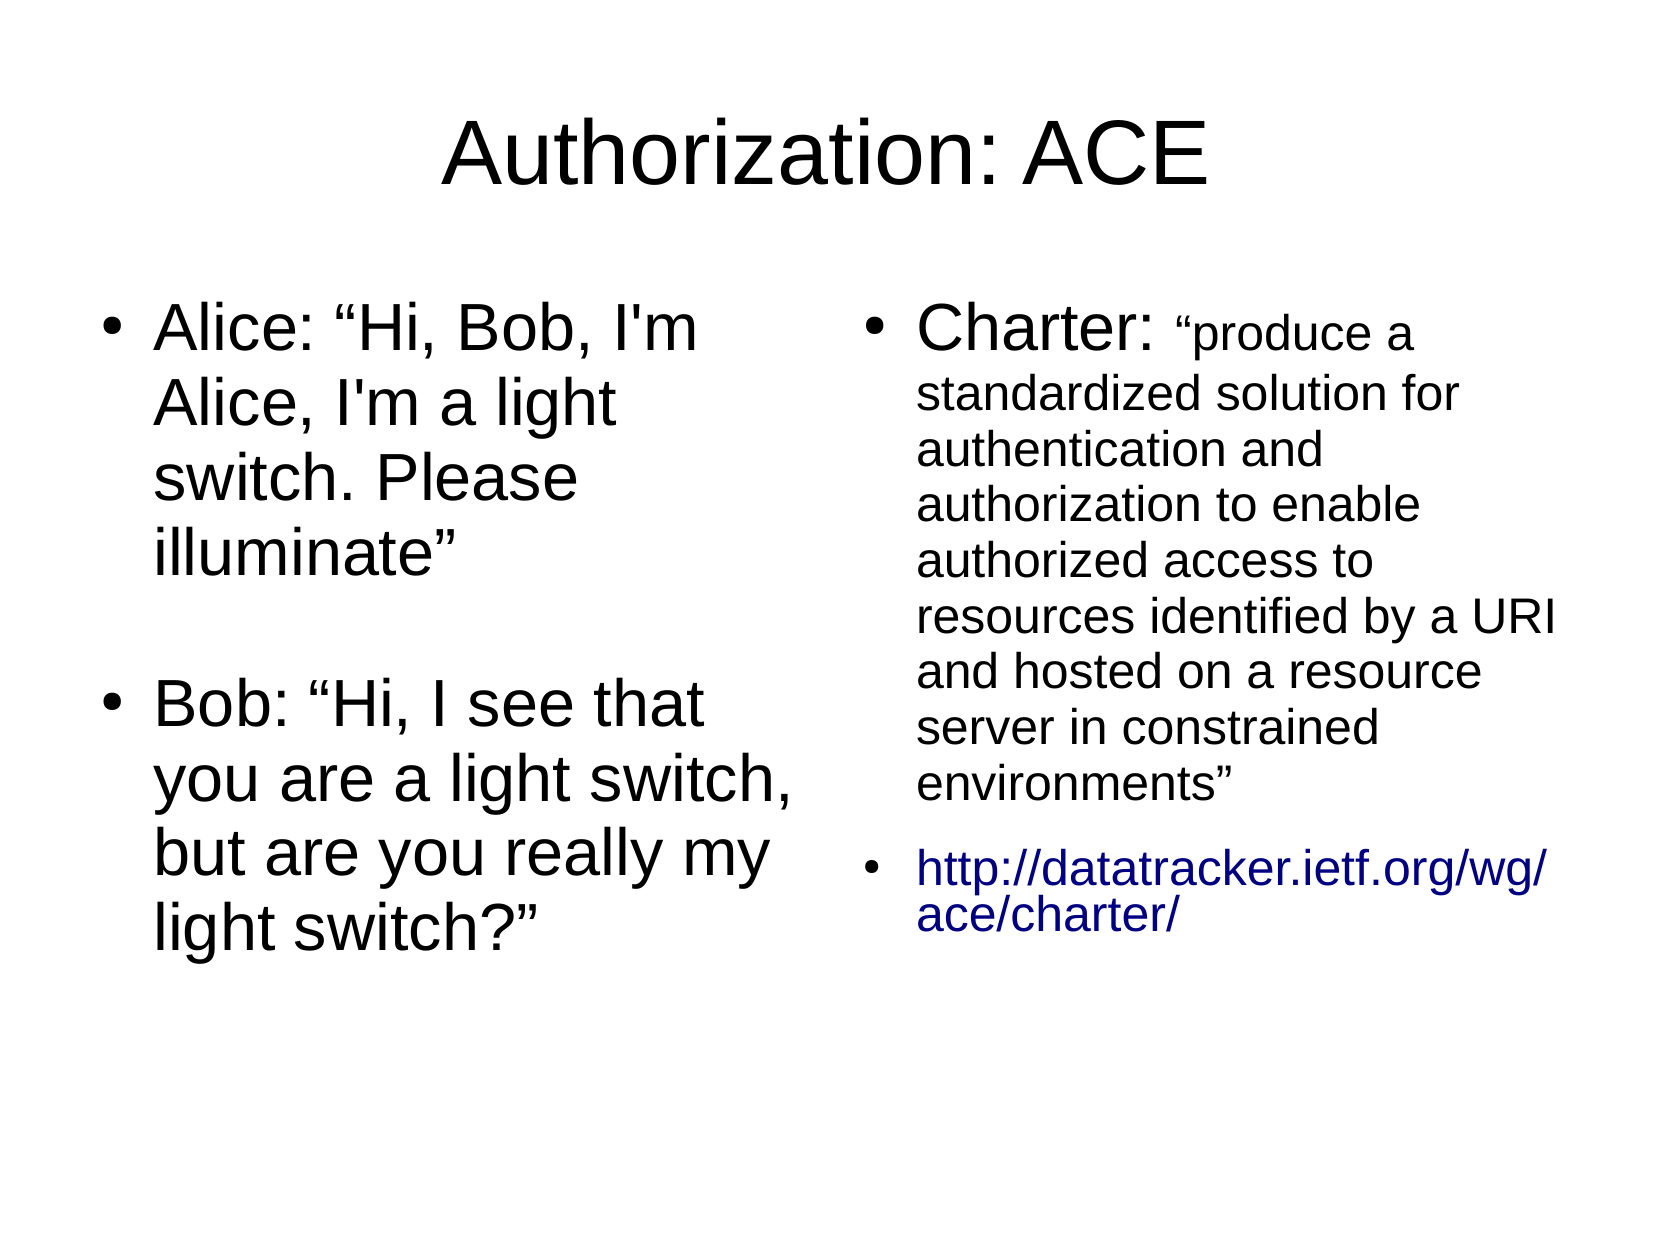

# Authorization: ACE
Alice: “Hi, Bob, I'm Alice, I'm a light switch. Please illuminate”
Charter: “produce a standardized solution for authentication and authorization to enable authorized access to resources identified by a URI and hosted on a resource server in constrained environments”
http://datatracker.ietf.org/wg/ace/charter/
Bob: “Hi, I see that you are a light switch, but are you really my light switch?”